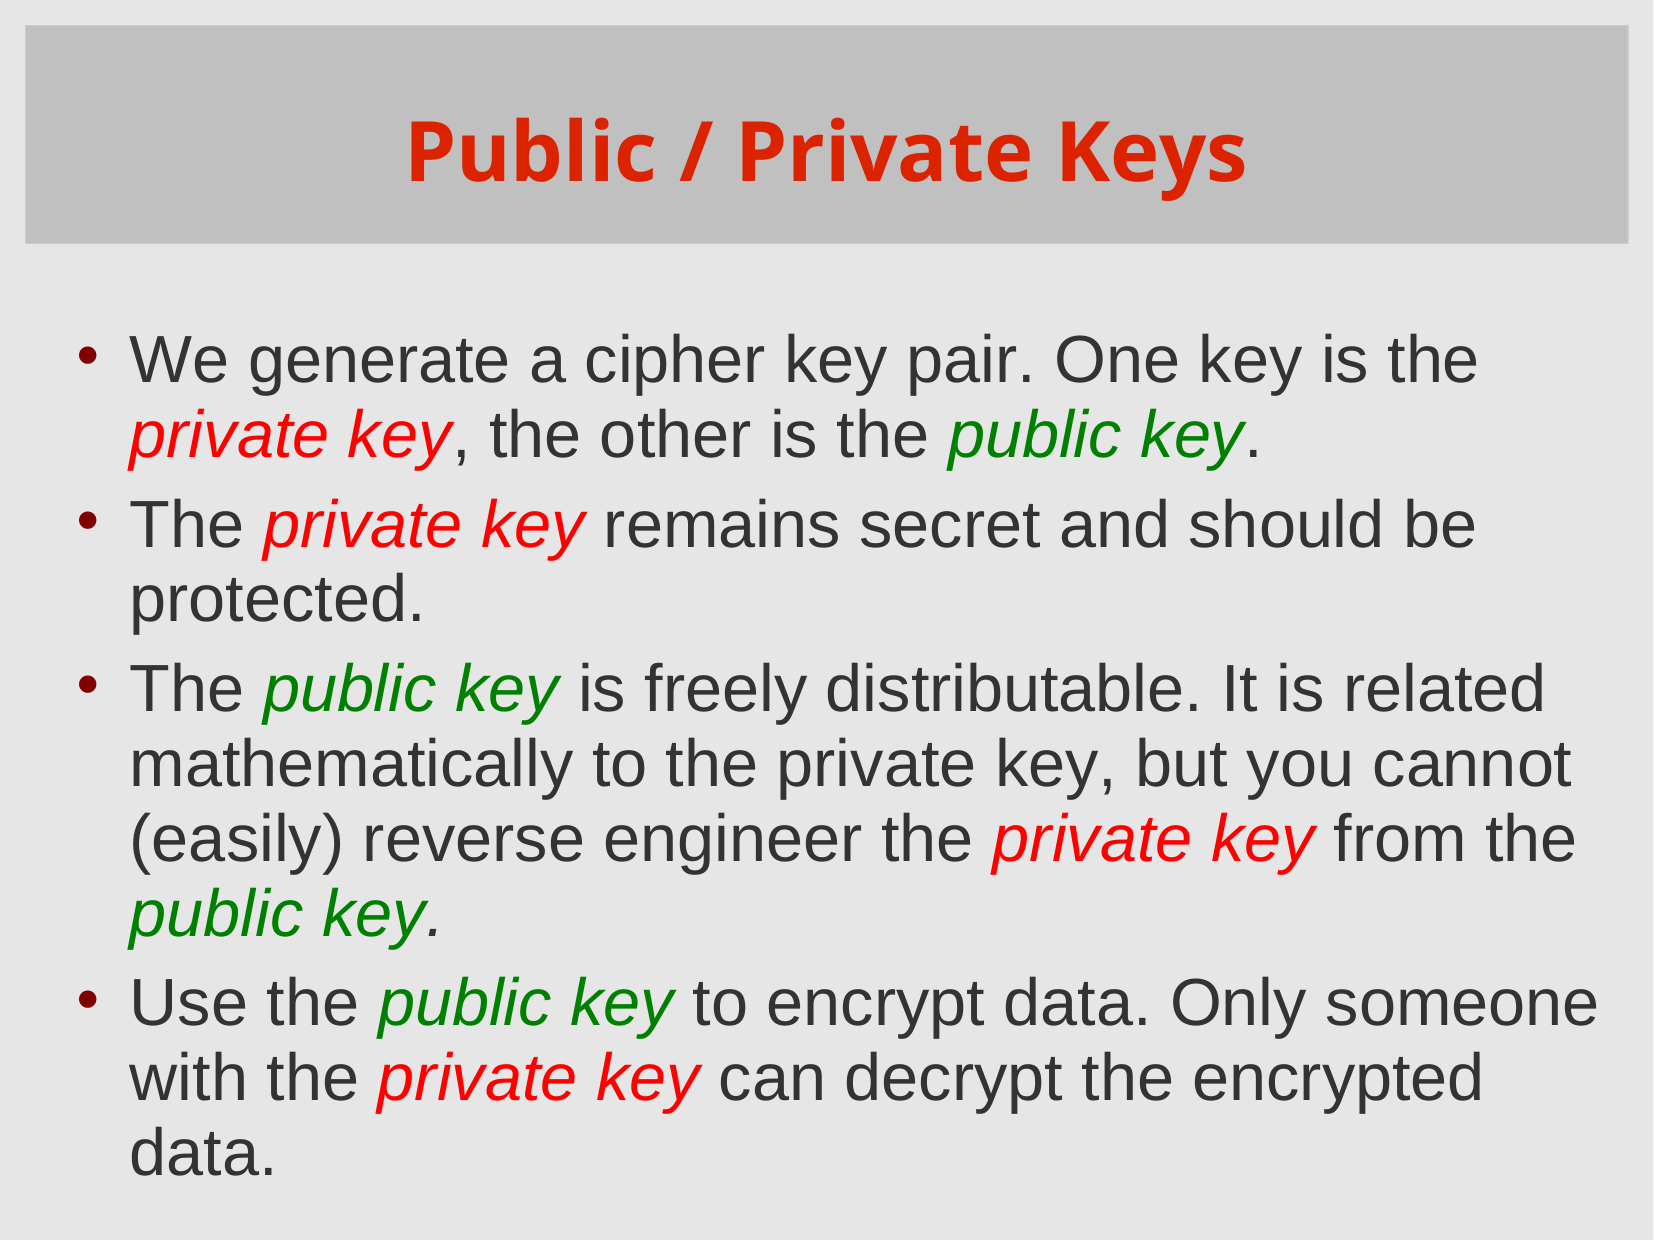

# Public / Private Keys
We generate a cipher key pair. One key is the private key, the other is the public key.
The private key remains secret and should be protected.
The public key is freely distributable. It is related mathematically to the private key, but you cannot (easily) reverse engineer the private key from the public key.
Use the public key to encrypt data. Only someone with the private key can decrypt the encrypted data.